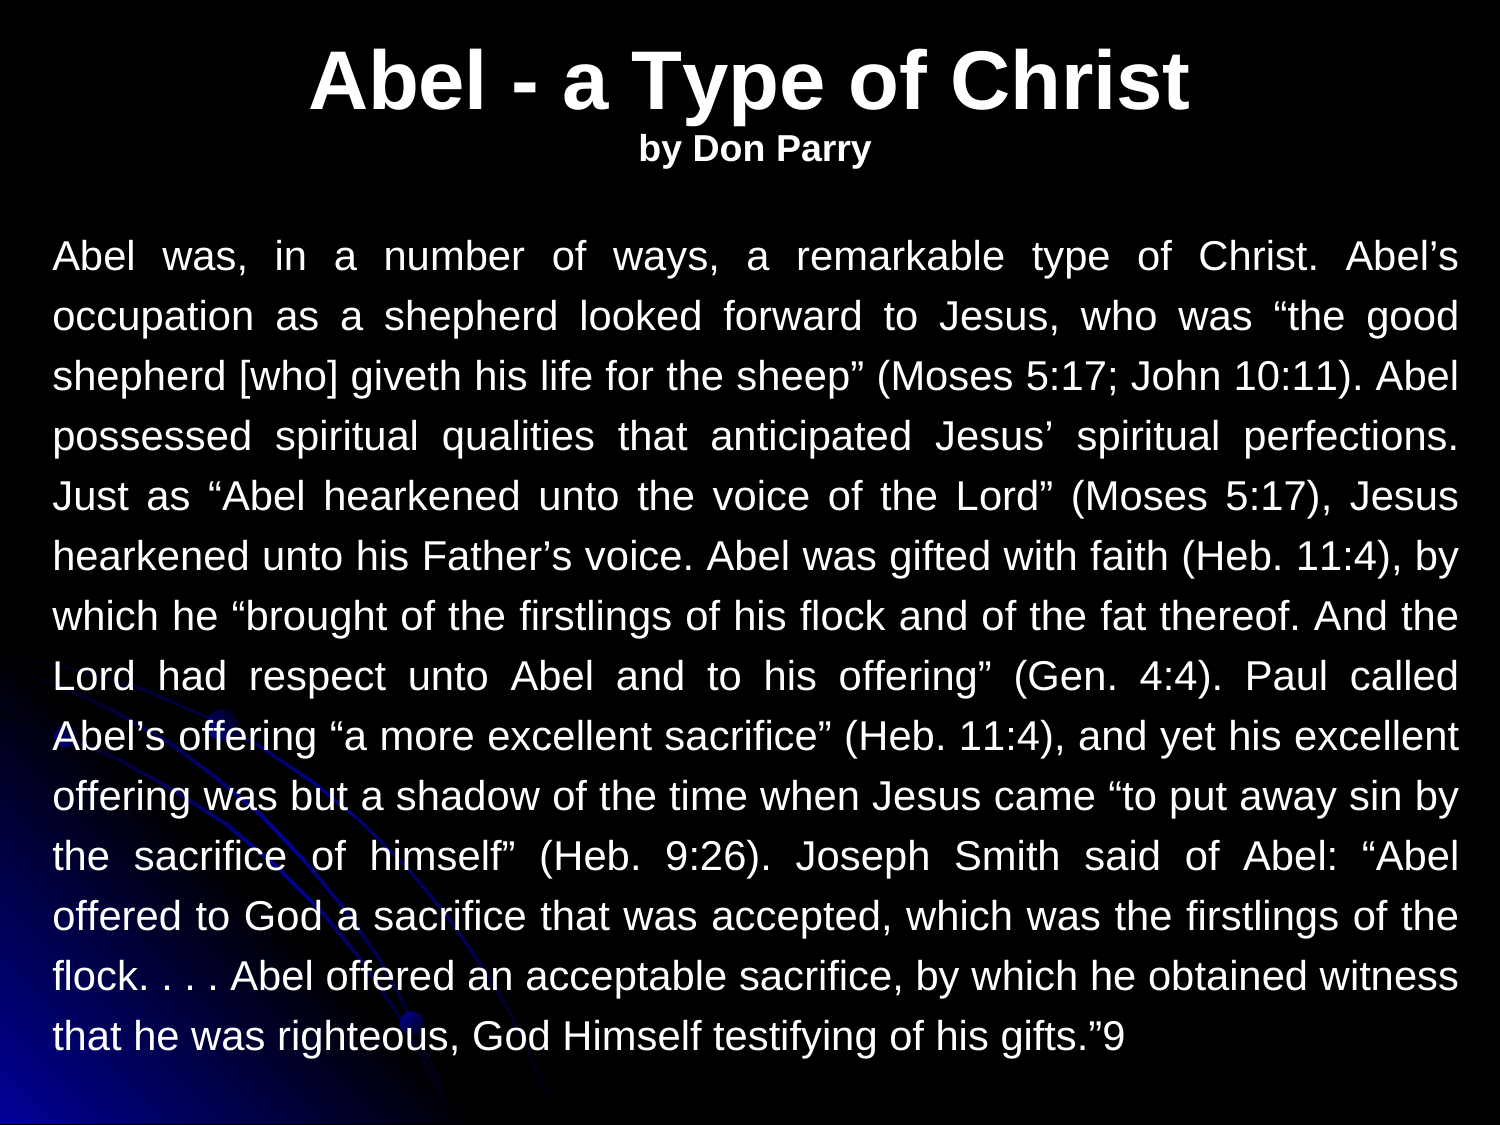

# Abel - a Type of Christ by Don Parry
Abel was, in a number of ways, a remarkable type of Christ. Abel’s occupation as a shepherd looked forward to Jesus, who was “the good shepherd [who] giveth his life for the sheep” (Moses 5:17; John 10:11). Abel possessed spiritual qualities that anticipated Jesus’ spiritual perfections. Just as “Abel hearkened unto the voice of the Lord” (Moses 5:17), Jesus hearkened unto his Father’s voice. Abel was gifted with faith (Heb. 11:4), by which he “brought of the firstlings of his flock and of the fat thereof. And the Lord had respect unto Abel and to his offering” (Gen. 4:4). Paul called Abel’s offering “a more excellent sacrifice” (Heb. 11:4), and yet his excellent offering was but a shadow of the time when Jesus came “to put away sin by the sacrifice of himself” (Heb. 9:26). Joseph Smith said of Abel: “Abel offered to God a sacrifice that was accepted, which was the firstlings of the flock. . . . Abel offered an acceptable sacrifice, by which he obtained witness that he was righteous, God Himself testifying of his gifts.”9